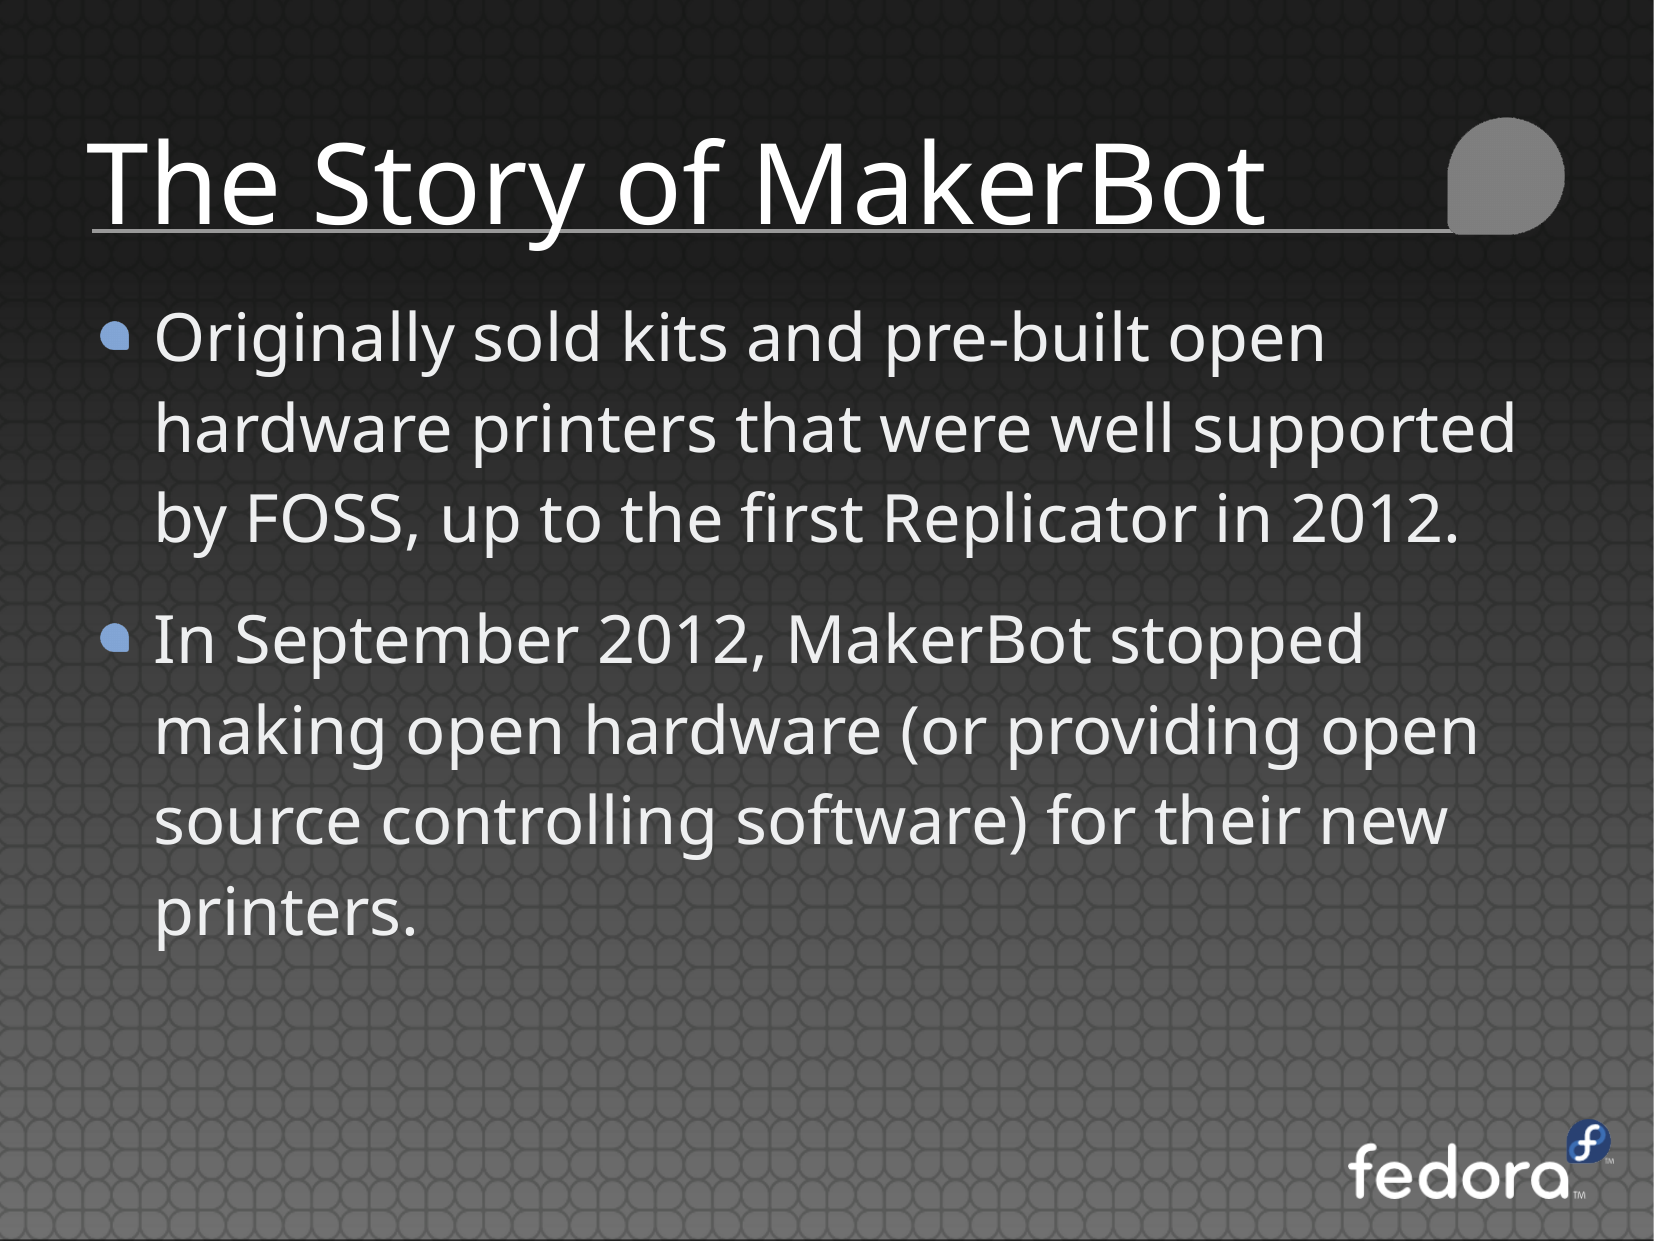

# The Story of MakerBot
Originally sold kits and pre-built open hardware printers that were well supported by FOSS, up to the first Replicator in 2012.
In September 2012, MakerBot stopped making open hardware (or providing open source controlling software) for their new printers.